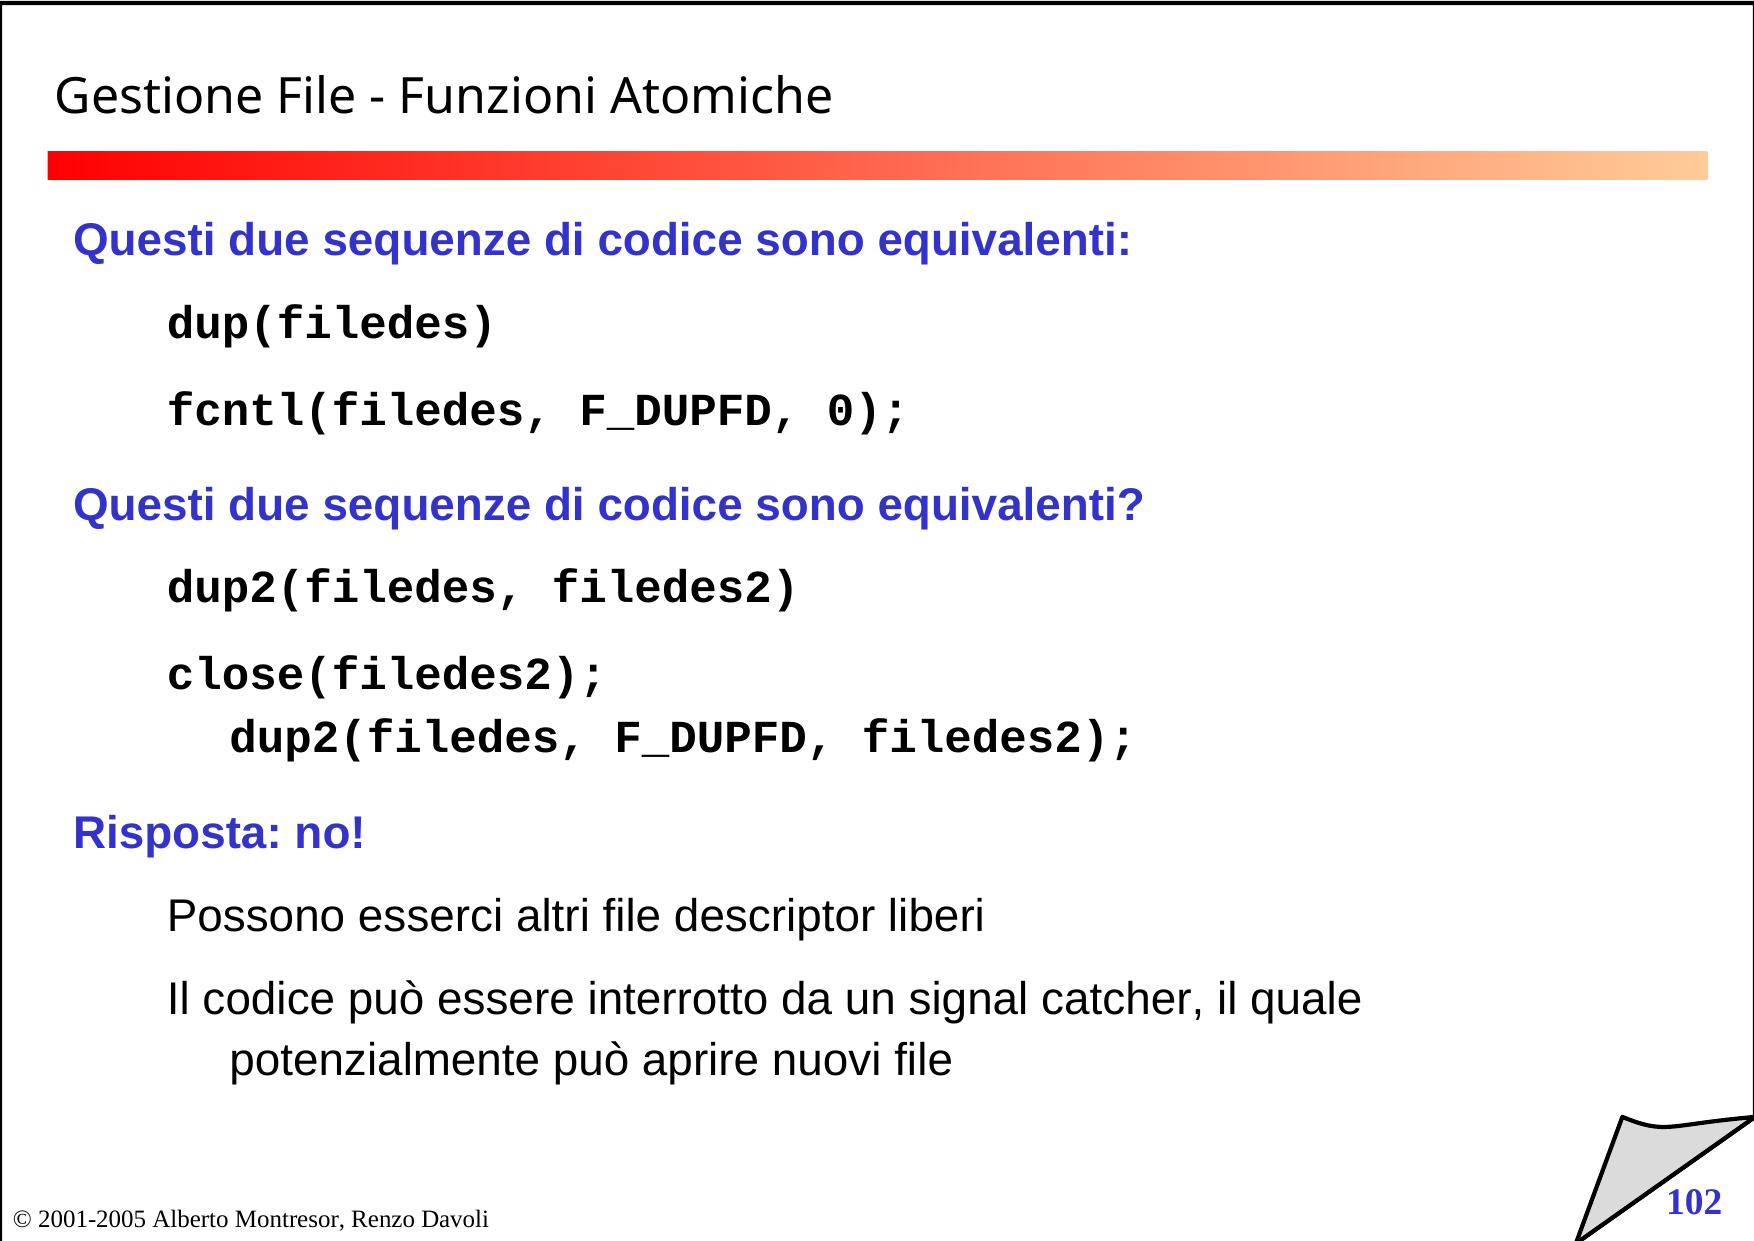

# Gestione File - Funzioni Atomiche
Questi due sequenze di codice sono equivalenti:
dup(filedes)
fcntl(filedes, F_DUPFD, 0);
Questi due sequenze di codice sono equivalenti?
dup2(filedes, filedes2)
close(filedes2);
dup2(filedes, F_DUPFD, filedes2);
Risposta: no!
Possono esserci altri file descriptor liberi
Il codice può essere interrotto da un signal catcher, il quale potenzialmente può aprire nuovi file